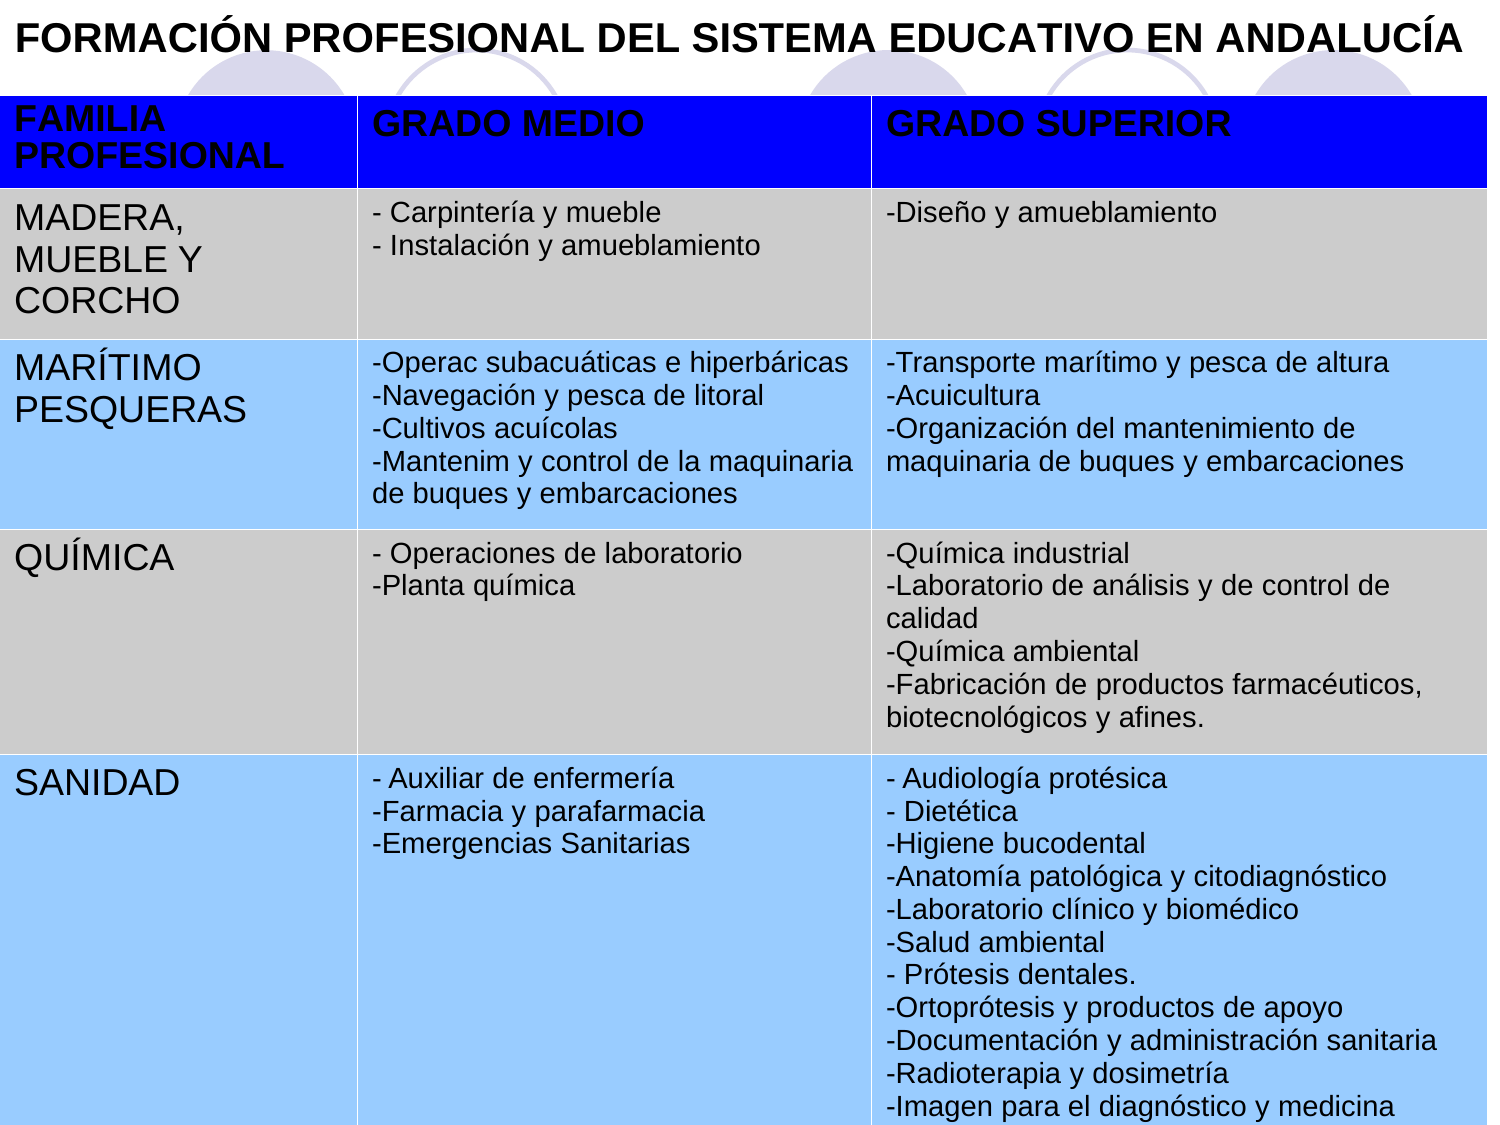

# FORMACIÓN PROFESIONAL DEL SISTEMA EDUCATIVO EN ANDALUCÍA
| FAMILIA PROFESIONAL | GRADO MEDIO | GRADO SUPERIOR |
| --- | --- | --- |
| MADERA, MUEBLE Y CORCHO | - Carpintería y mueble - Instalación y amueblamiento | -Diseño y amueblamiento |
| MARÍTIMO PESQUERAS | -Operac subacuáticas e hiperbáricas -Navegación y pesca de litoral -Cultivos acuícolas -Mantenim y control de la maquinaria de buques y embarcaciones | -Transporte marítimo y pesca de altura -Acuicultura -Organización del mantenimiento de maquinaria de buques y embarcaciones |
| QUÍMICA | - Operaciones de laboratorio -Planta química | -Química industrial -Laboratorio de análisis y de control de calidad -Química ambiental -Fabricación de productos farmacéuticos, biotecnológicos y afines. |
| SANIDAD | - Auxiliar de enfermería -Farmacia y parafarmacia -Emergencias Sanitarias | - Audiología protésica - Dietética -Higiene bucodental -Anatomía patológica y citodiagnóstico -Laboratorio clínico y biomédico -Salud ambiental - Prótesis dentales. -Ortoprótesis y productos de apoyo -Documentación y administración sanitaria -Radioterapia y dosimetría -Imagen para el diagnóstico y medicina nuclear |